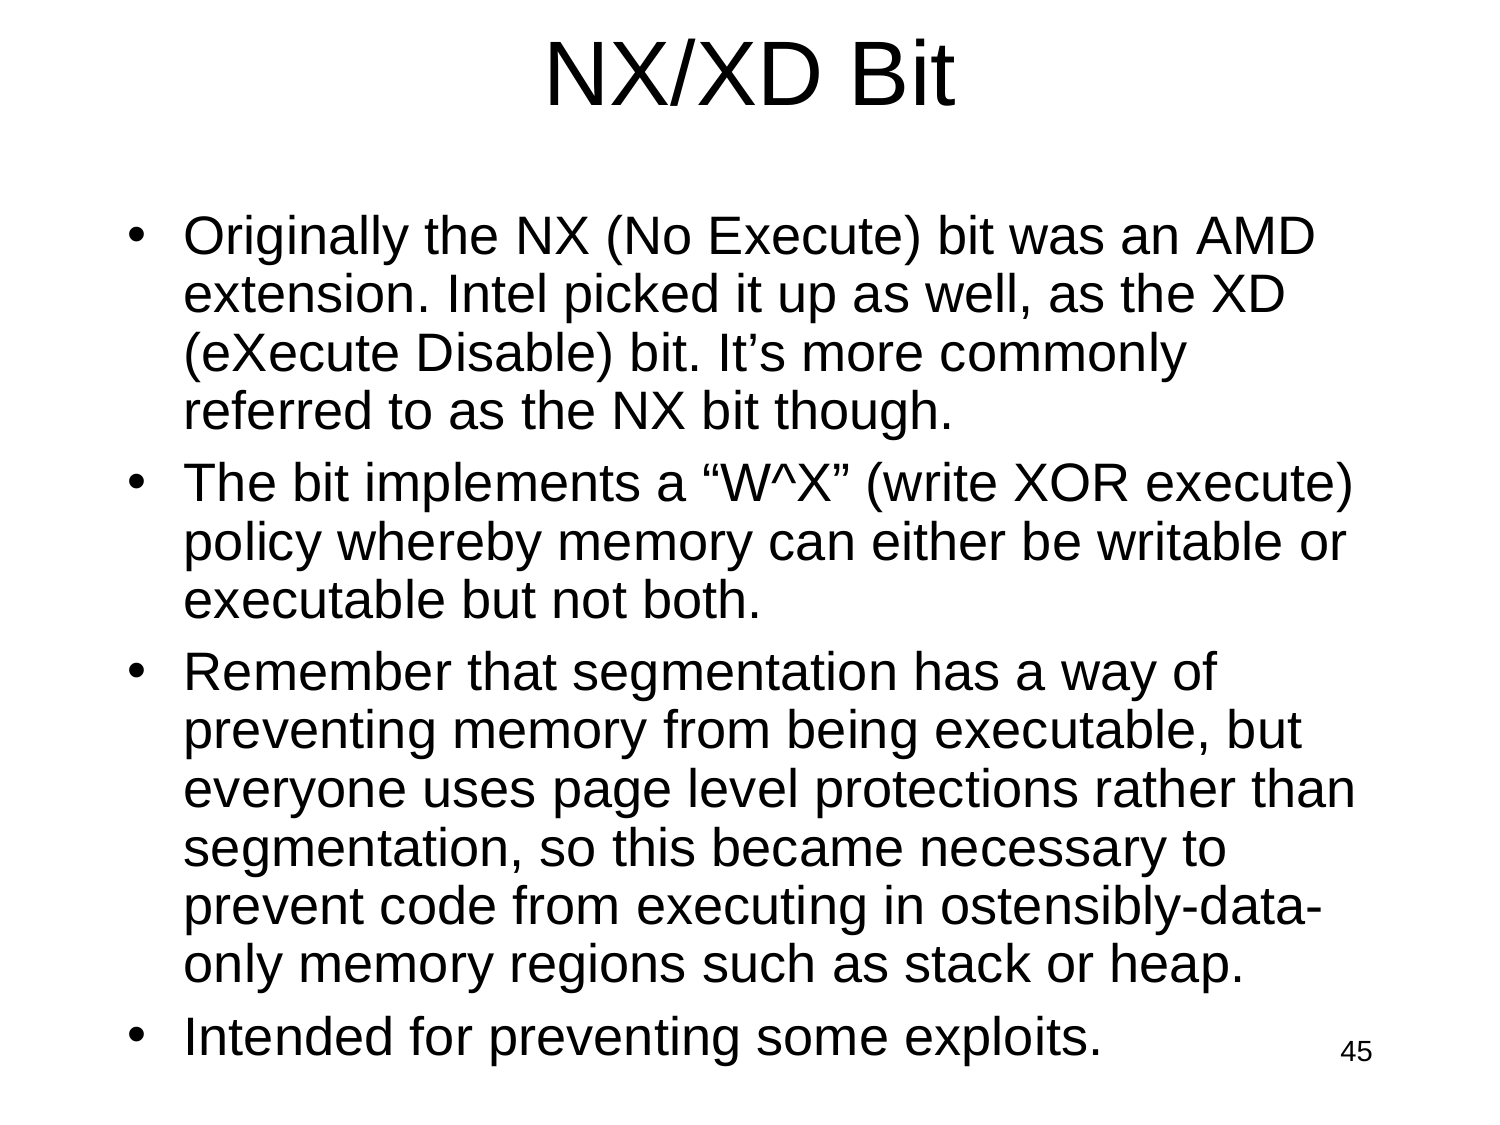

# NX/XD Bit
Originally the NX (No Execute) bit was an AMD extension. Intel picked it up as well, as the XD (eXecute Disable) bit. It’s more commonly referred to as the NX bit though.
The bit implements a “W^X” (write XOR execute) policy whereby memory can either be writable or executable but not both.
Remember that segmentation has a way of preventing memory from being executable, but everyone uses page level protections rather than segmentation, so this became necessary to prevent code from executing in ostensibly-data-only memory regions such as stack or heap.
Intended for preventing some exploits.